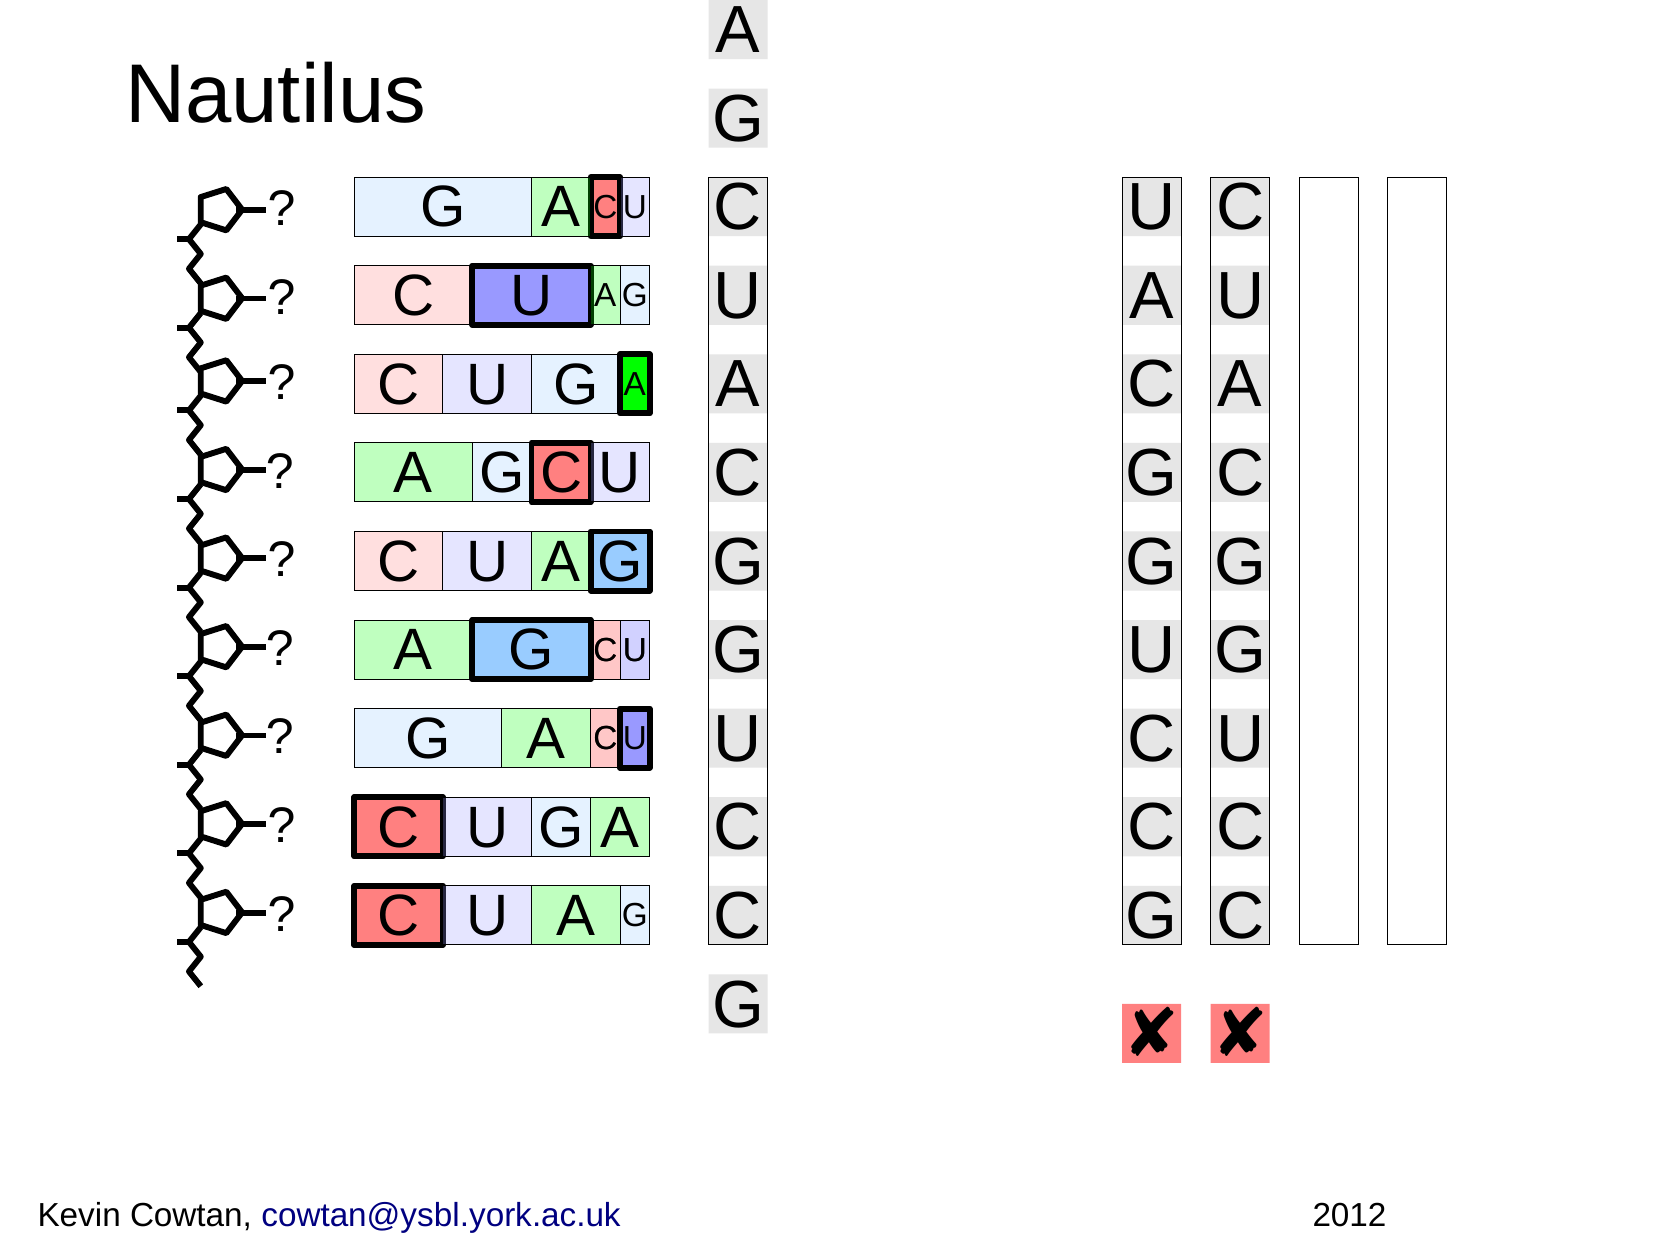

A
# Nautilus
G
G
A
C
U
C
U
C
?
C
U
A
G
U
A
U
?
?
C
U
G
A
A
C
A
?
A
G
C
U
C
G
C
?
C
U
A
G
G
G
G
?
A
G
C
C
U
U
G
U
G
?
G
A
C
C
U
U
U
C
U
?
C
U
G
A
C
C
C
?
C
U
A
G
C
G
C
G
✘
✘